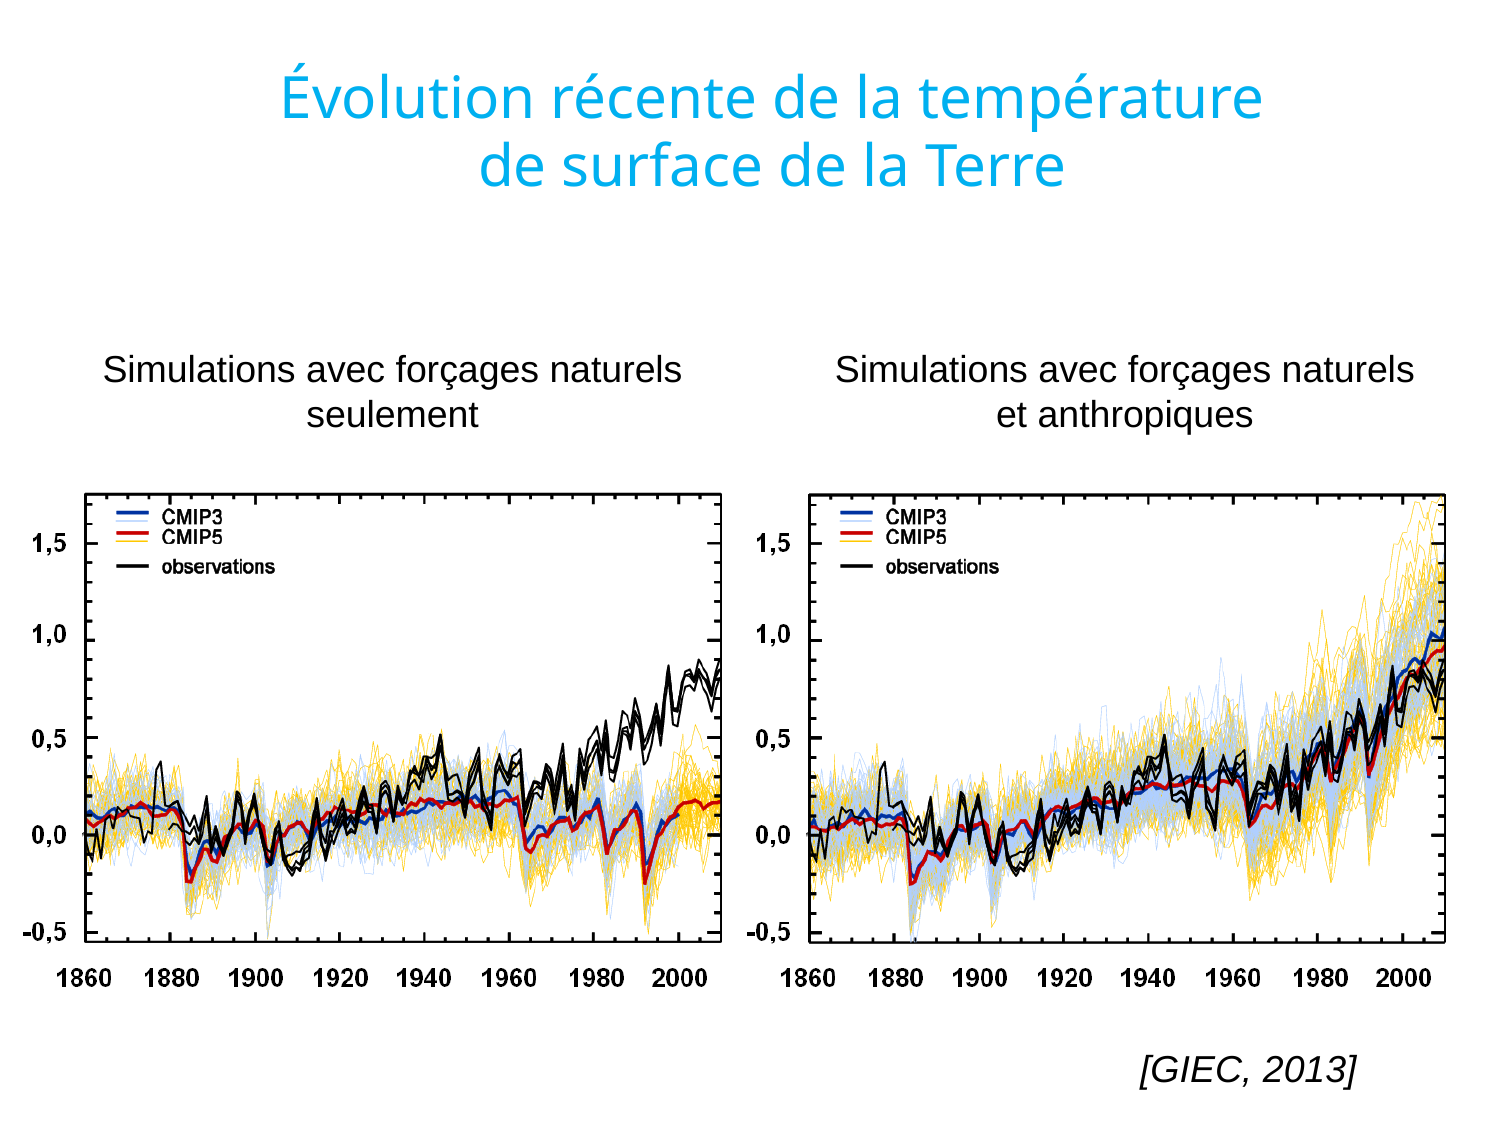

Évolution récente de la température
de surface de la Terre
Simulations avec forçages naturels seulement
Simulations avec forçages naturels et anthropiques
[GIEC, 2013]